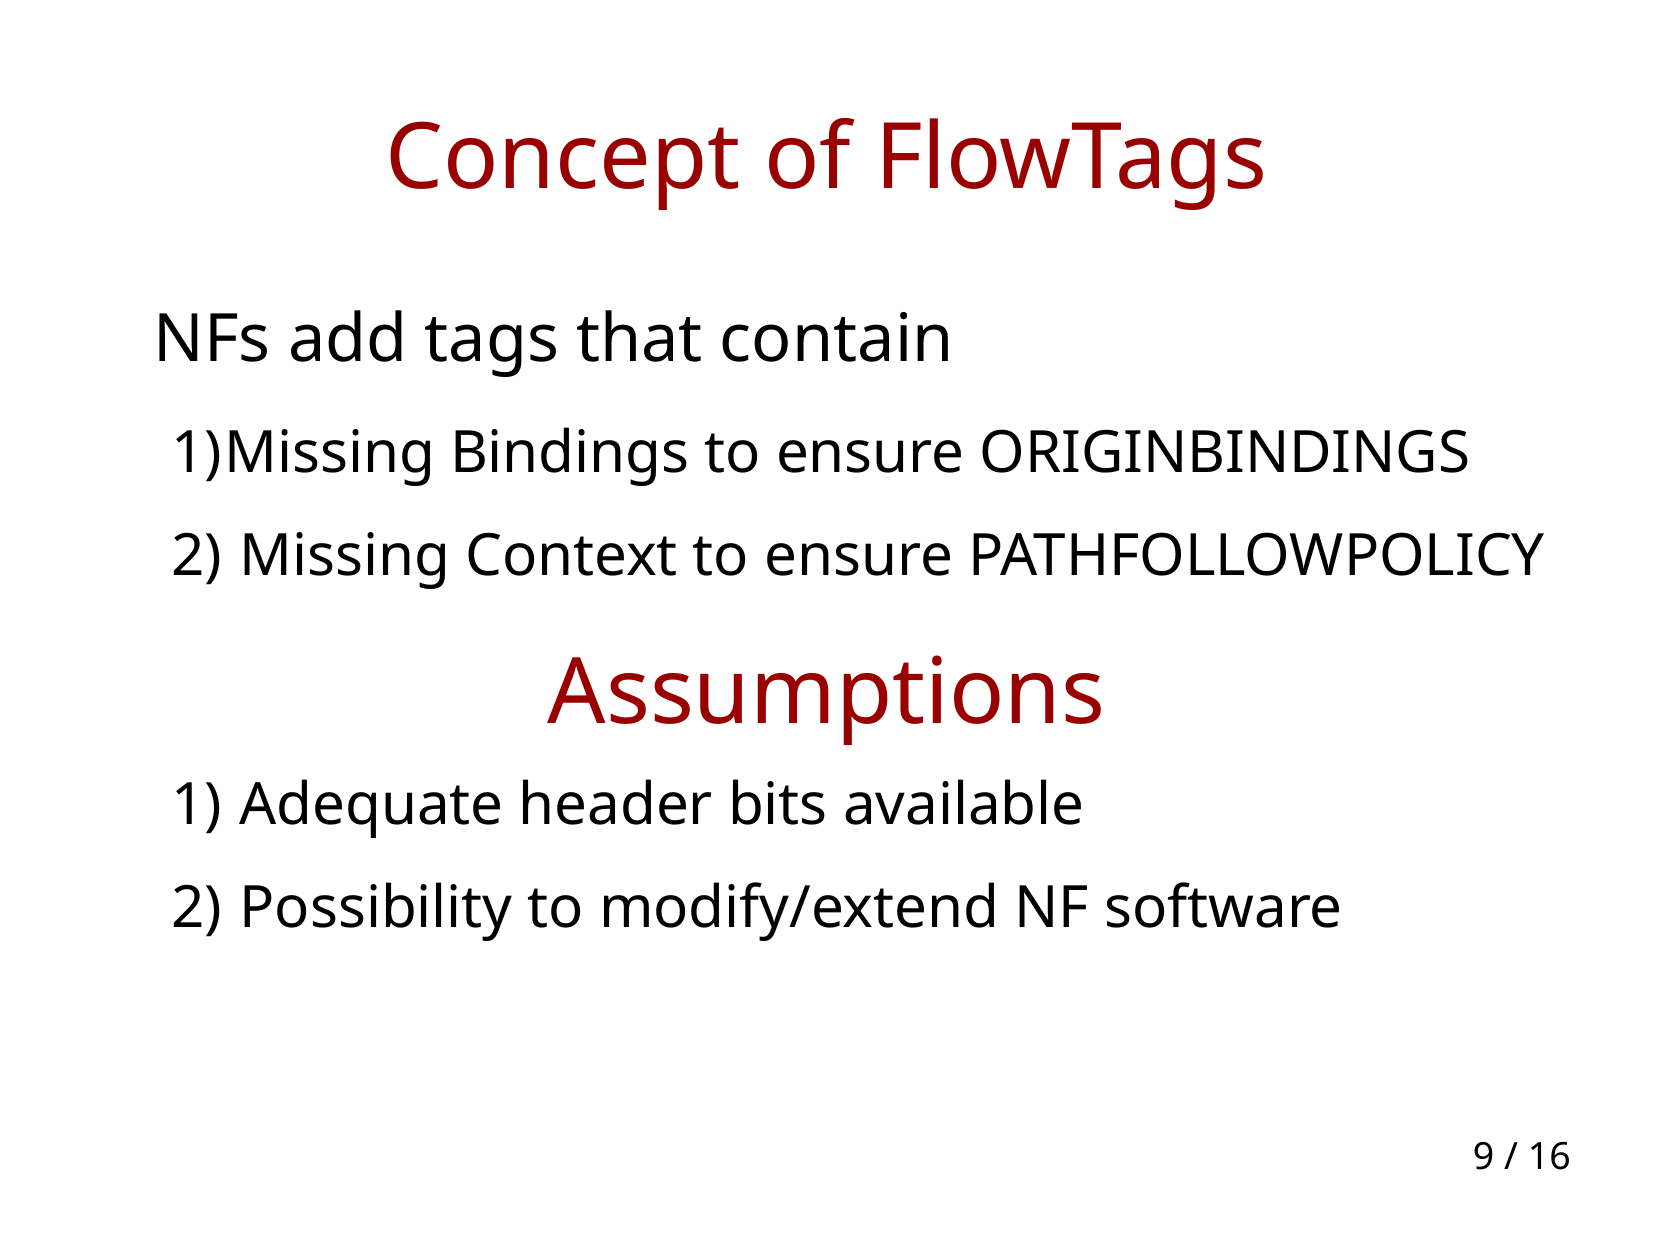

# Concept of FlowTags
NFs add tags that contain
Missing Bindings to ensure ORIGINBINDINGS
 Missing Context to ensure PATHFOLLOWPOLICY
Assumptions
 Adequate header bits available
 Possibility to modify/extend NF software
9